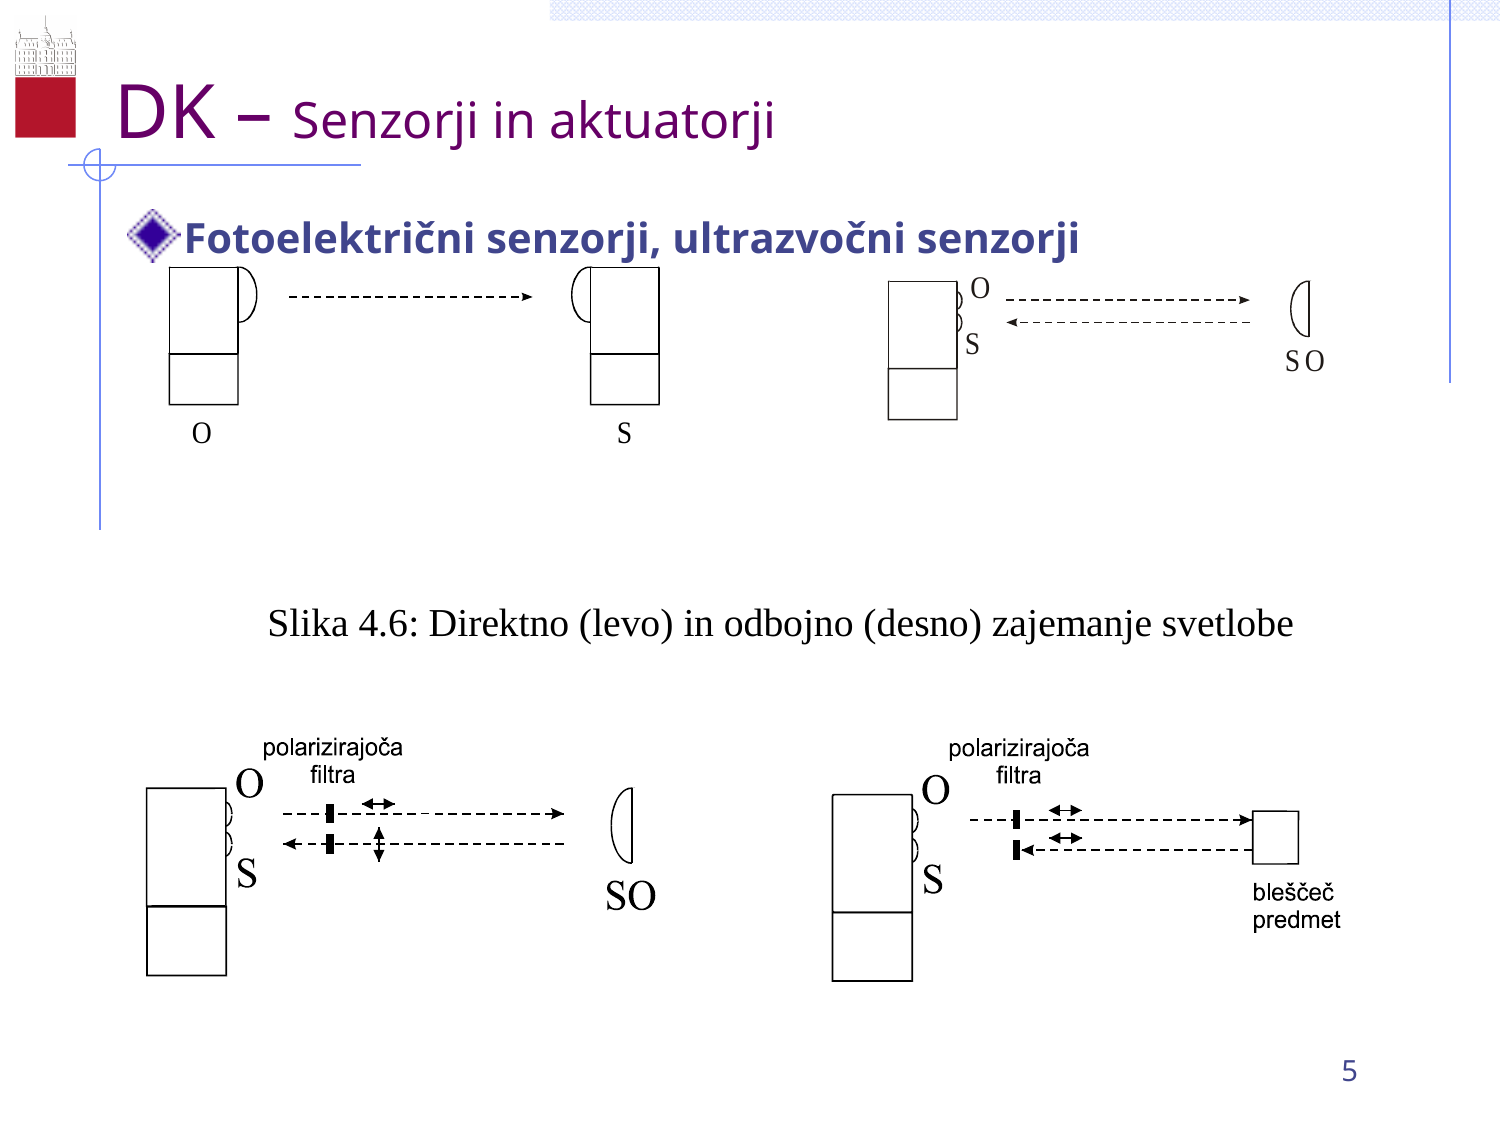

DK – Senzorji in aktuatorji
# Fotoelektrični senzorji, ultrazvočni senzorji